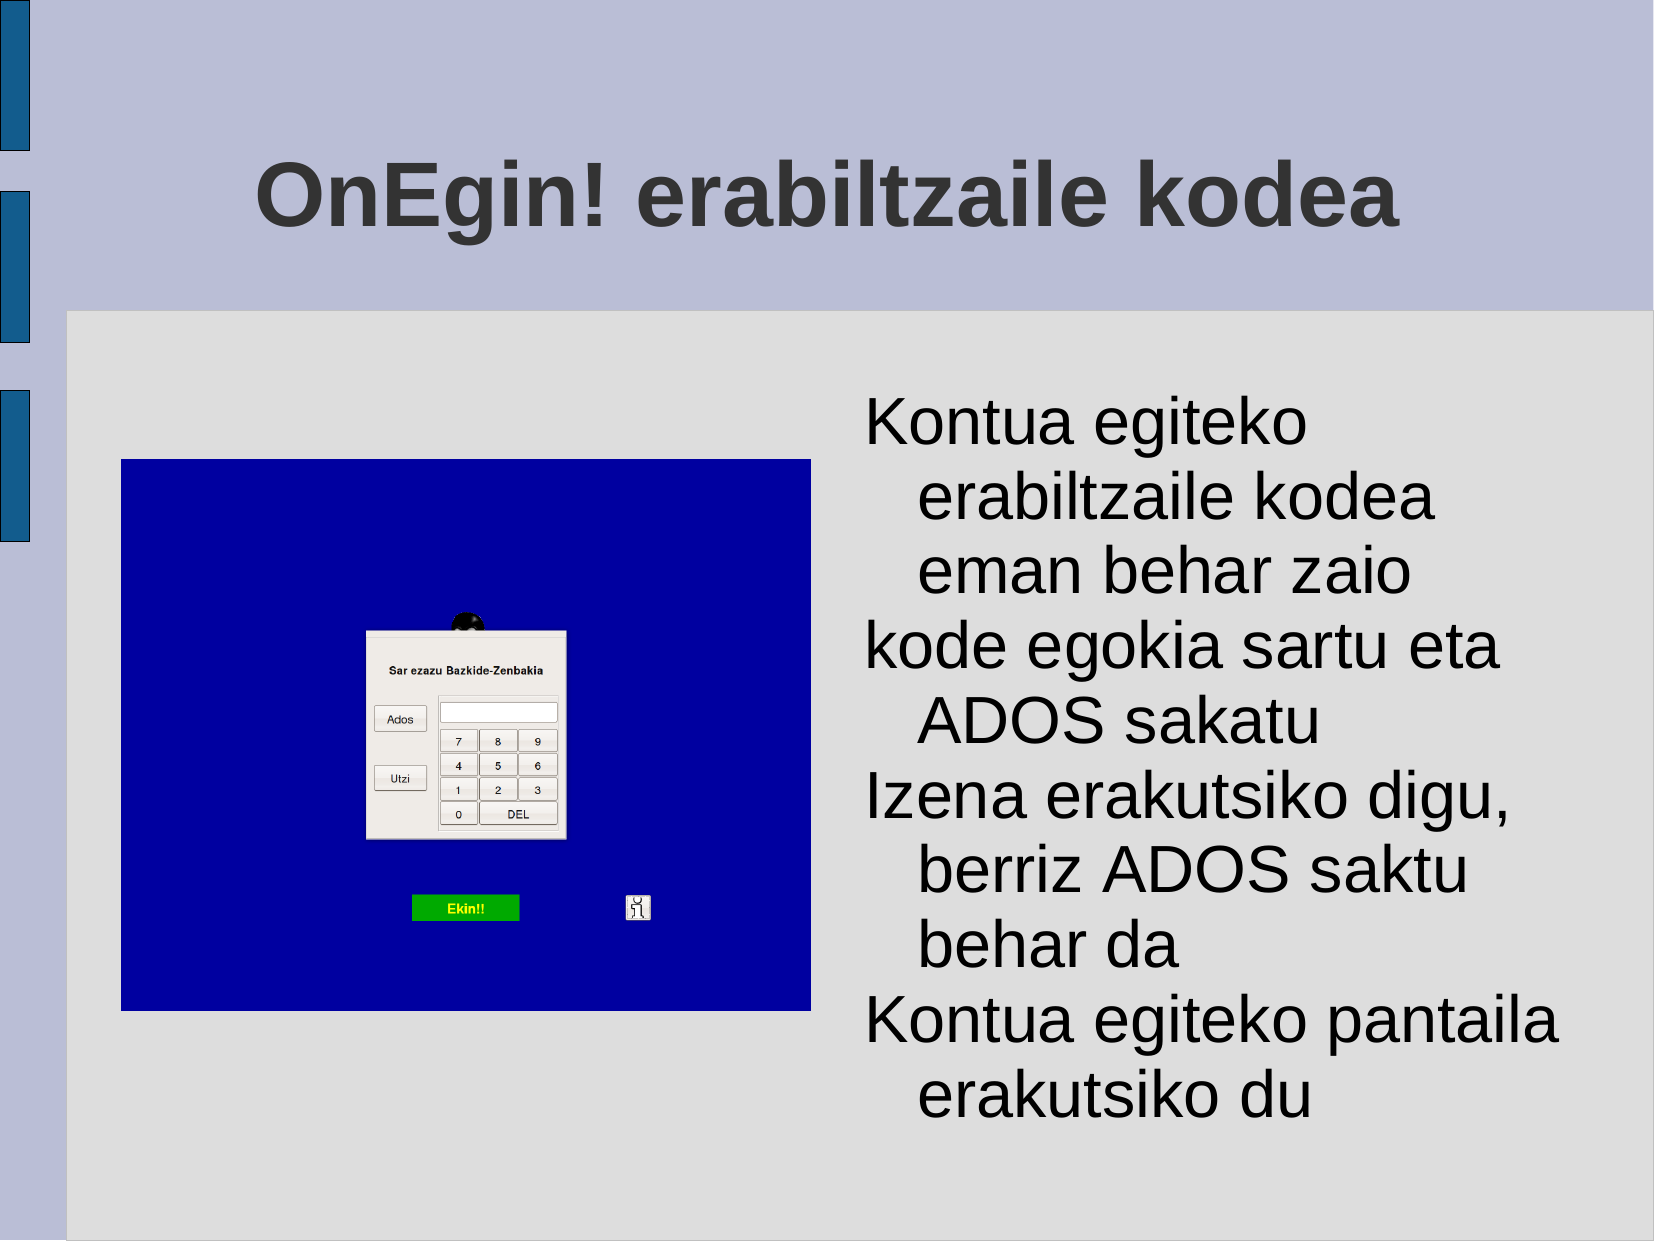

# OnEgin! erabiltzaile kodea
Kontua egiteko erabiltzaile kodea eman behar zaio
kode egokia sartu eta ADOS sakatu
Izena erakutsiko digu, berriz ADOS saktu behar da
Kontua egiteko pantaila erakutsiko du